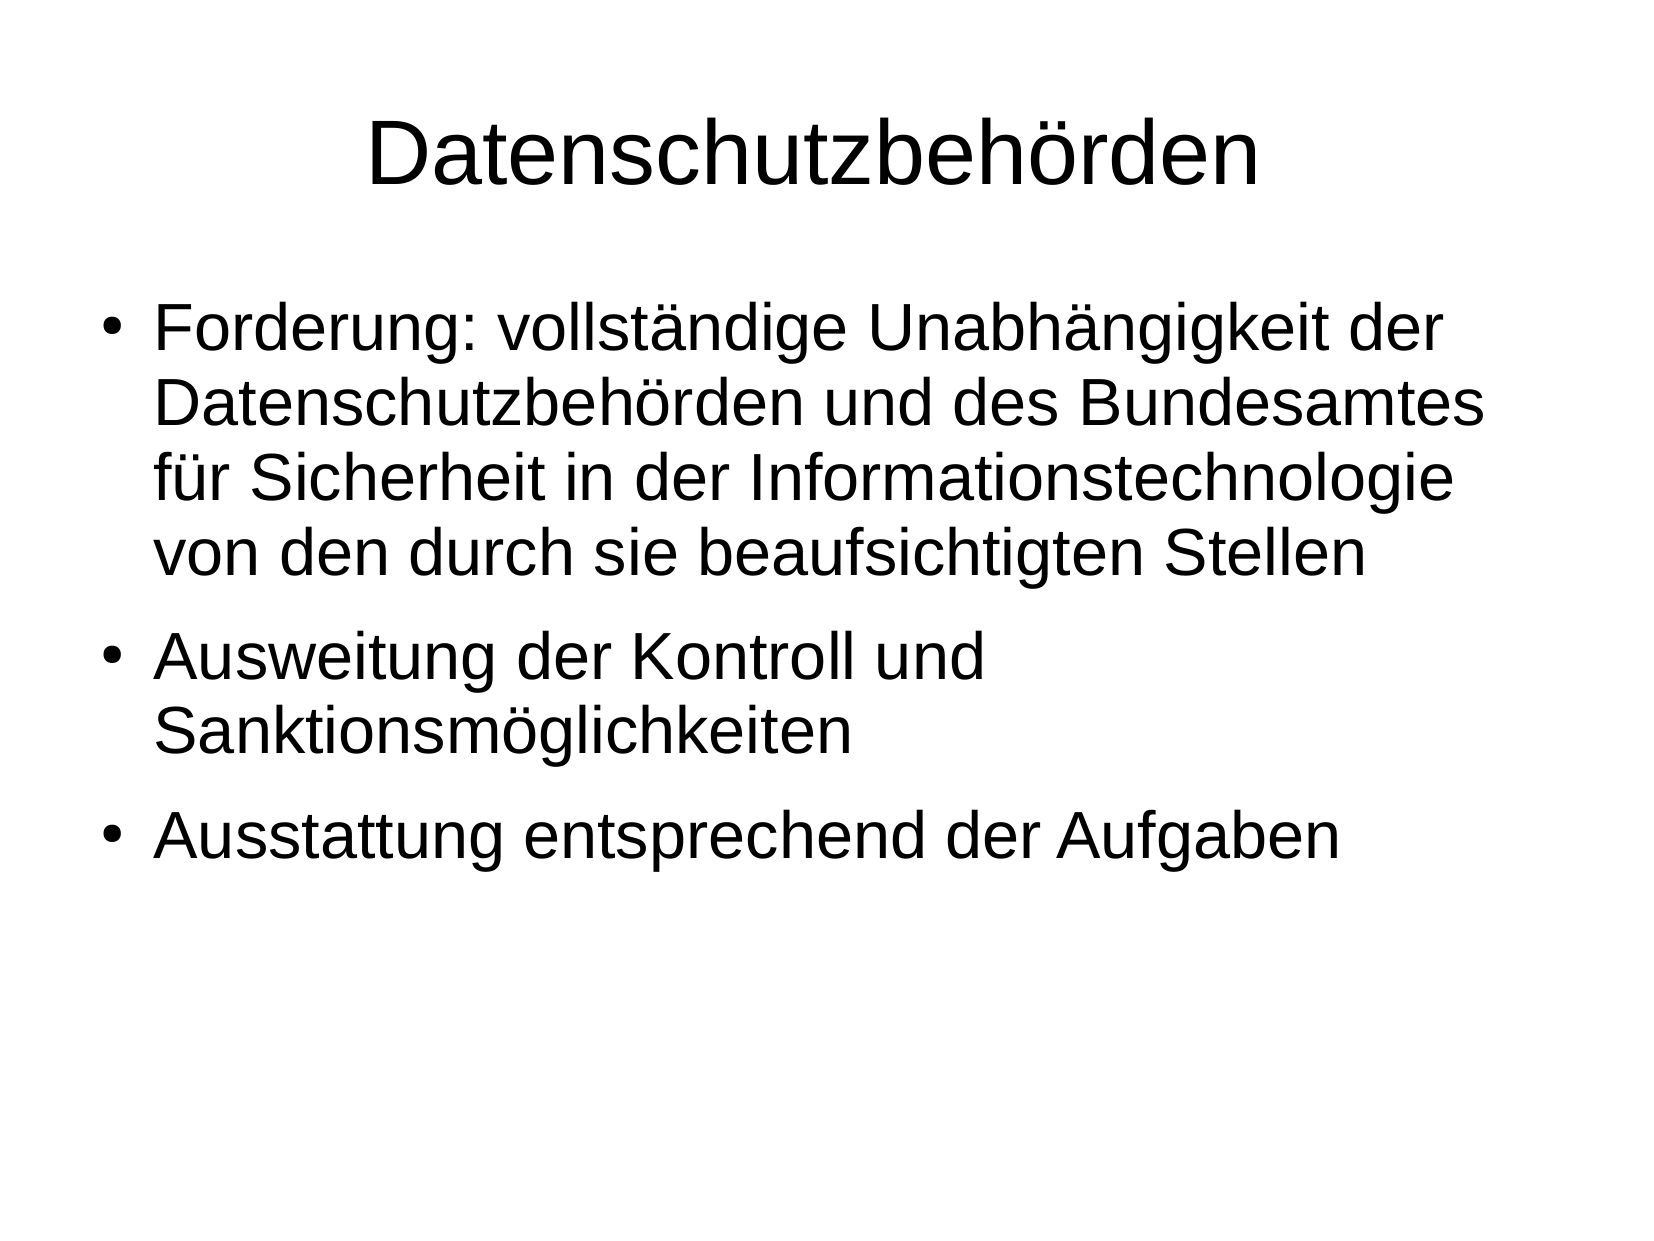

# Datenschutzbehörden
Forderung: vollständige Unabhängigkeit der Datenschutzbehörden und des Bundesamtes für Sicherheit in der Informationstechnologie von den durch sie beaufsichtigten Stellen
Ausweitung der Kontroll und Sanktionsmöglichkeiten
Ausstattung entsprechend der Aufgaben